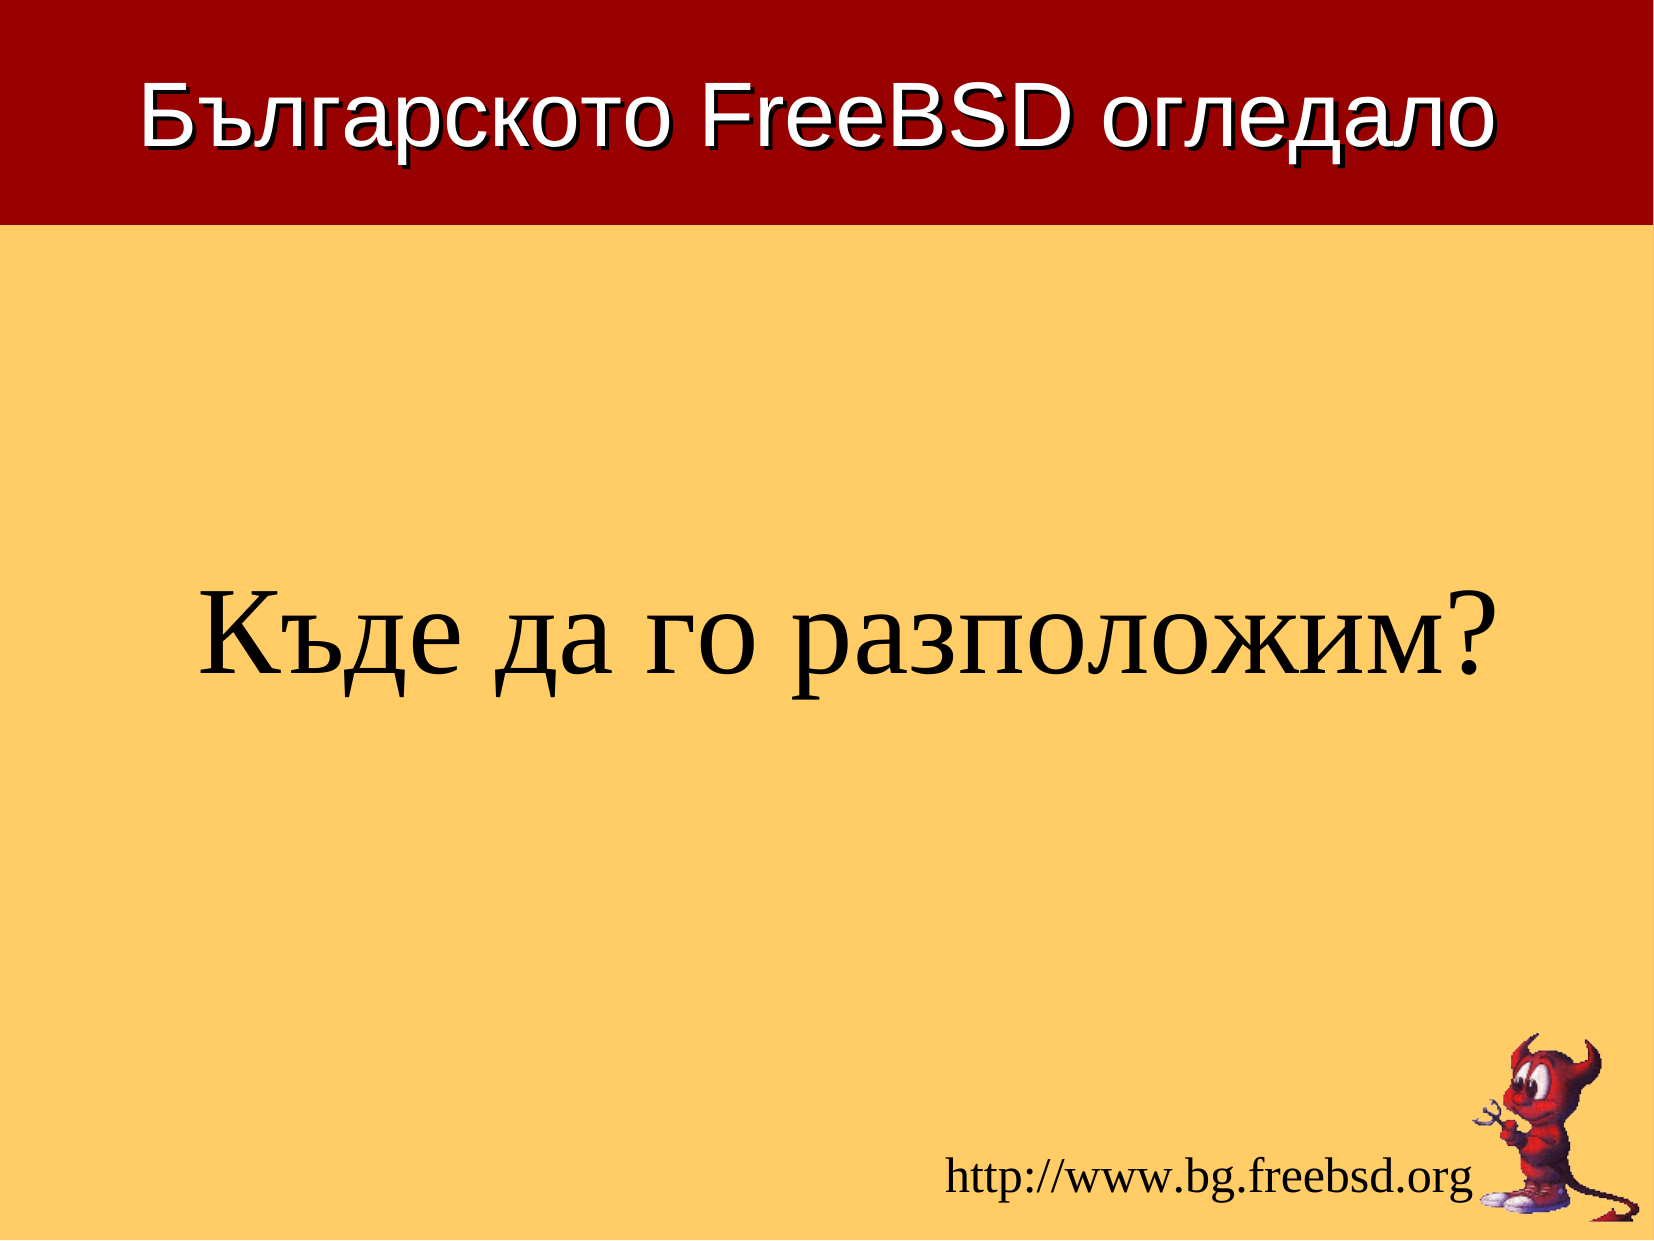

# Българското FreeBSD огледало
Къде да го разположим?
http://www.bg.freebsd.org